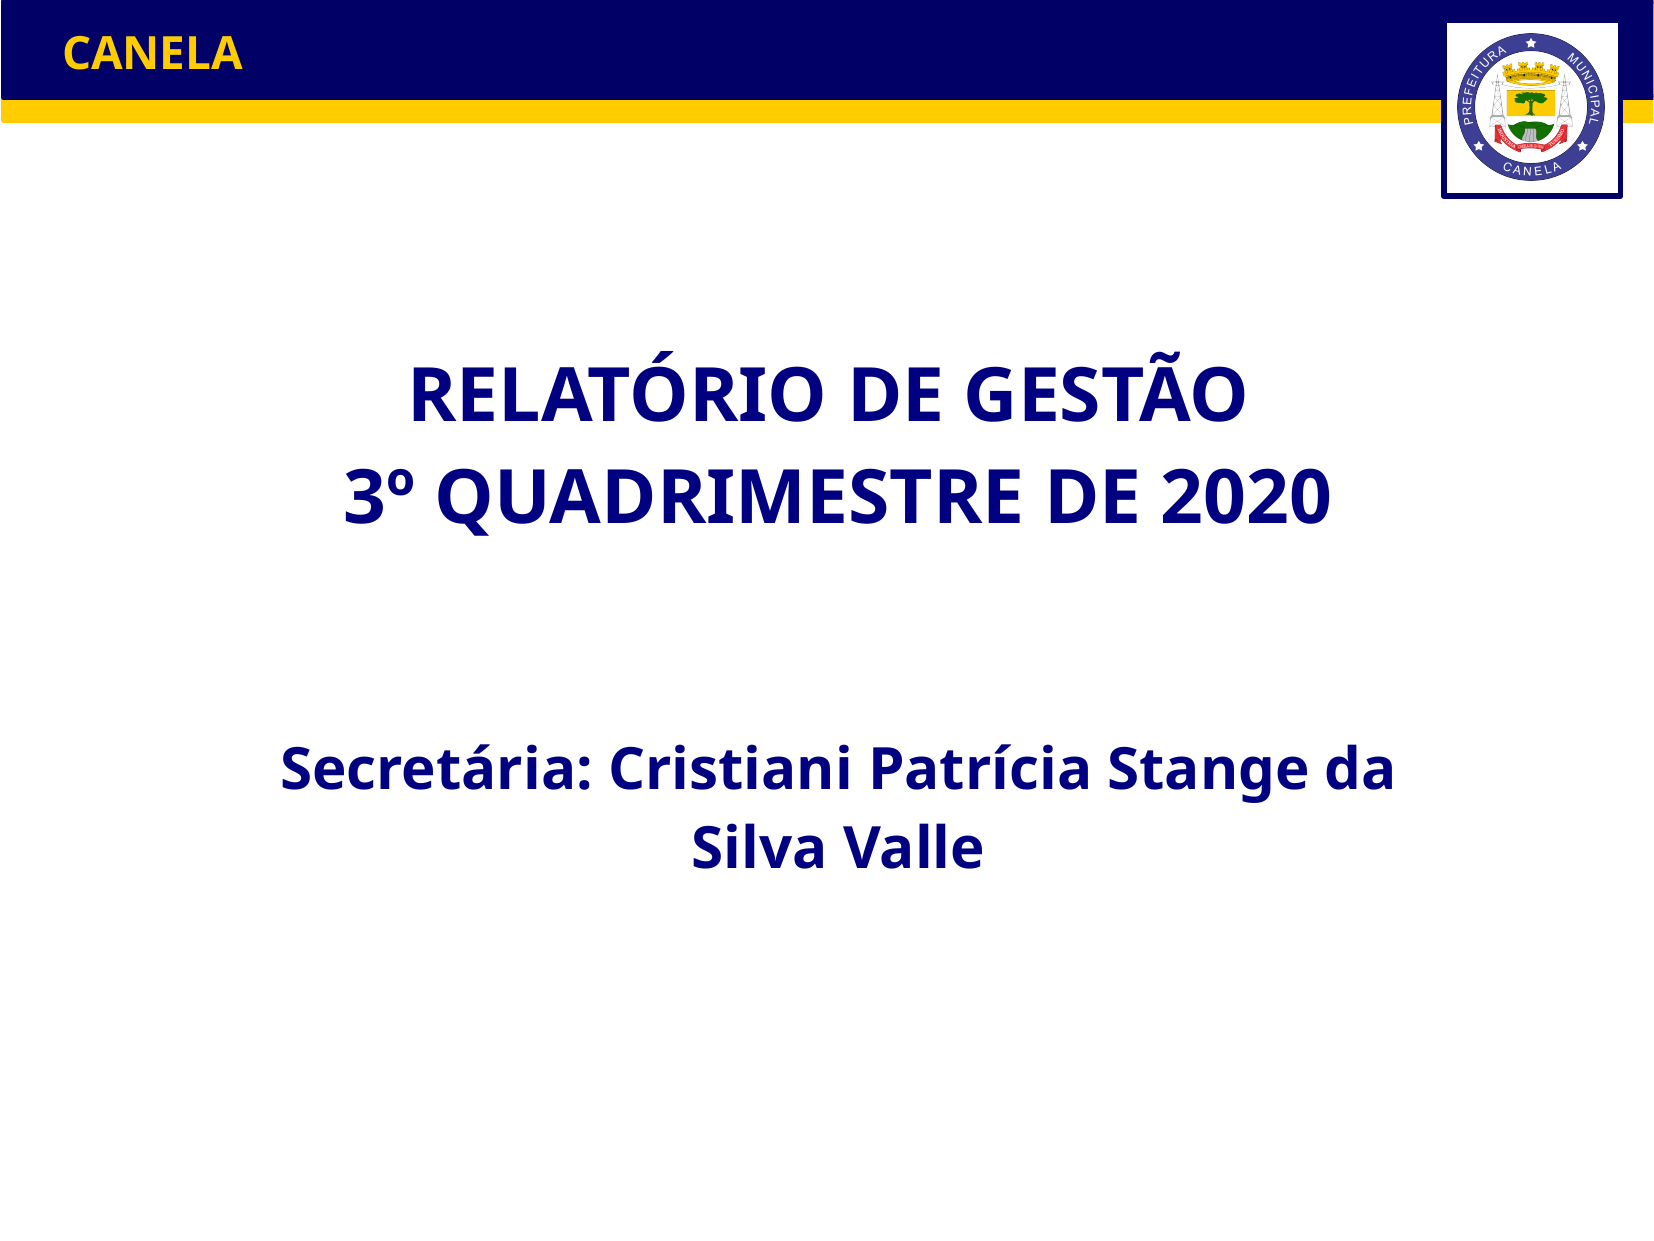

CANELA
CANELA
RELATÓRIO DE GESTÃO
3º QUADRIMESTRE DE 2020
Secretária: Cristiani Patrícia Stange da Silva Valle